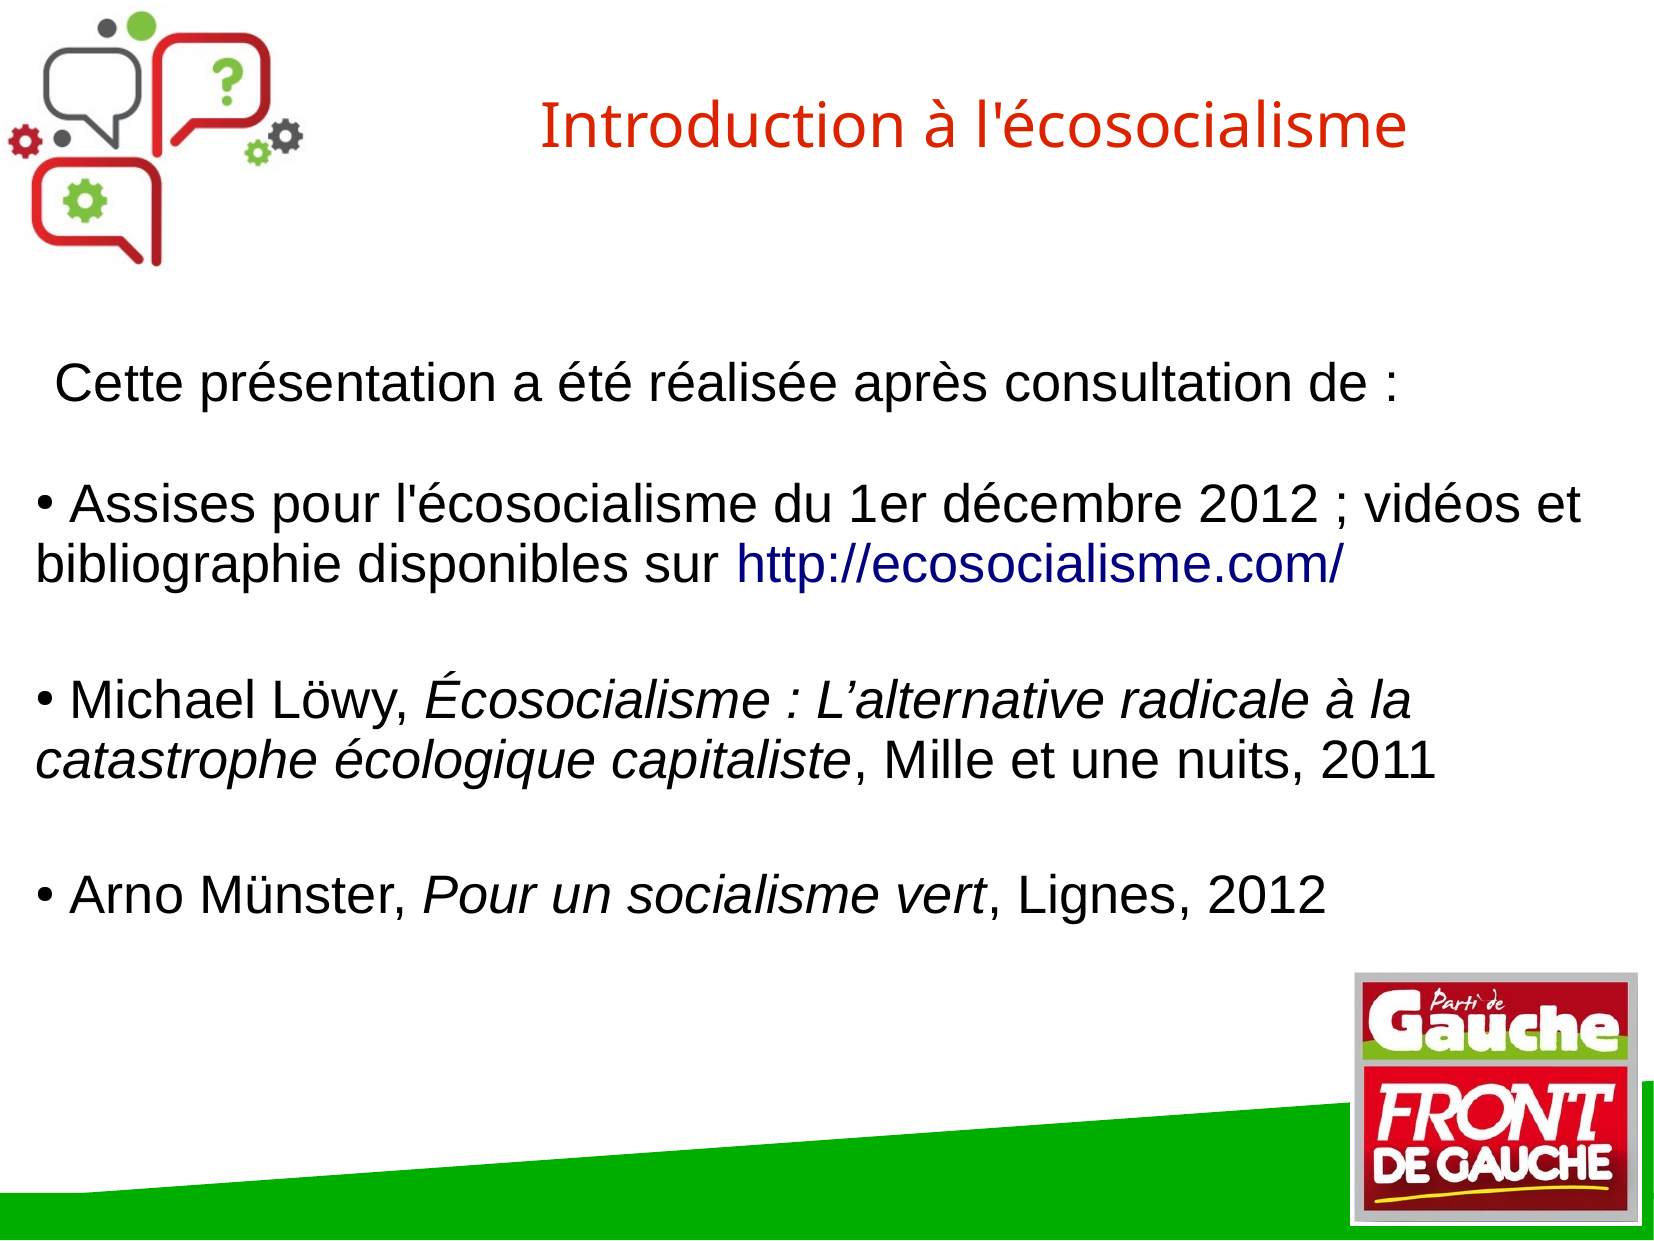

# Introduction à l'écosocialisme
Cette présentation a été réalisée après consultation de :
 Assises pour l'écosocialisme du 1er décembre 2012 ; vidéos et bibliographie disponibles sur http://ecosocialisme.com/
 Michael Löwy, Écosocialisme : L’alternative radicale à la catastrophe écologique capitaliste, Mille et une nuits, 2011
 Arno Münster, Pour un socialisme vert, Lignes, 2012